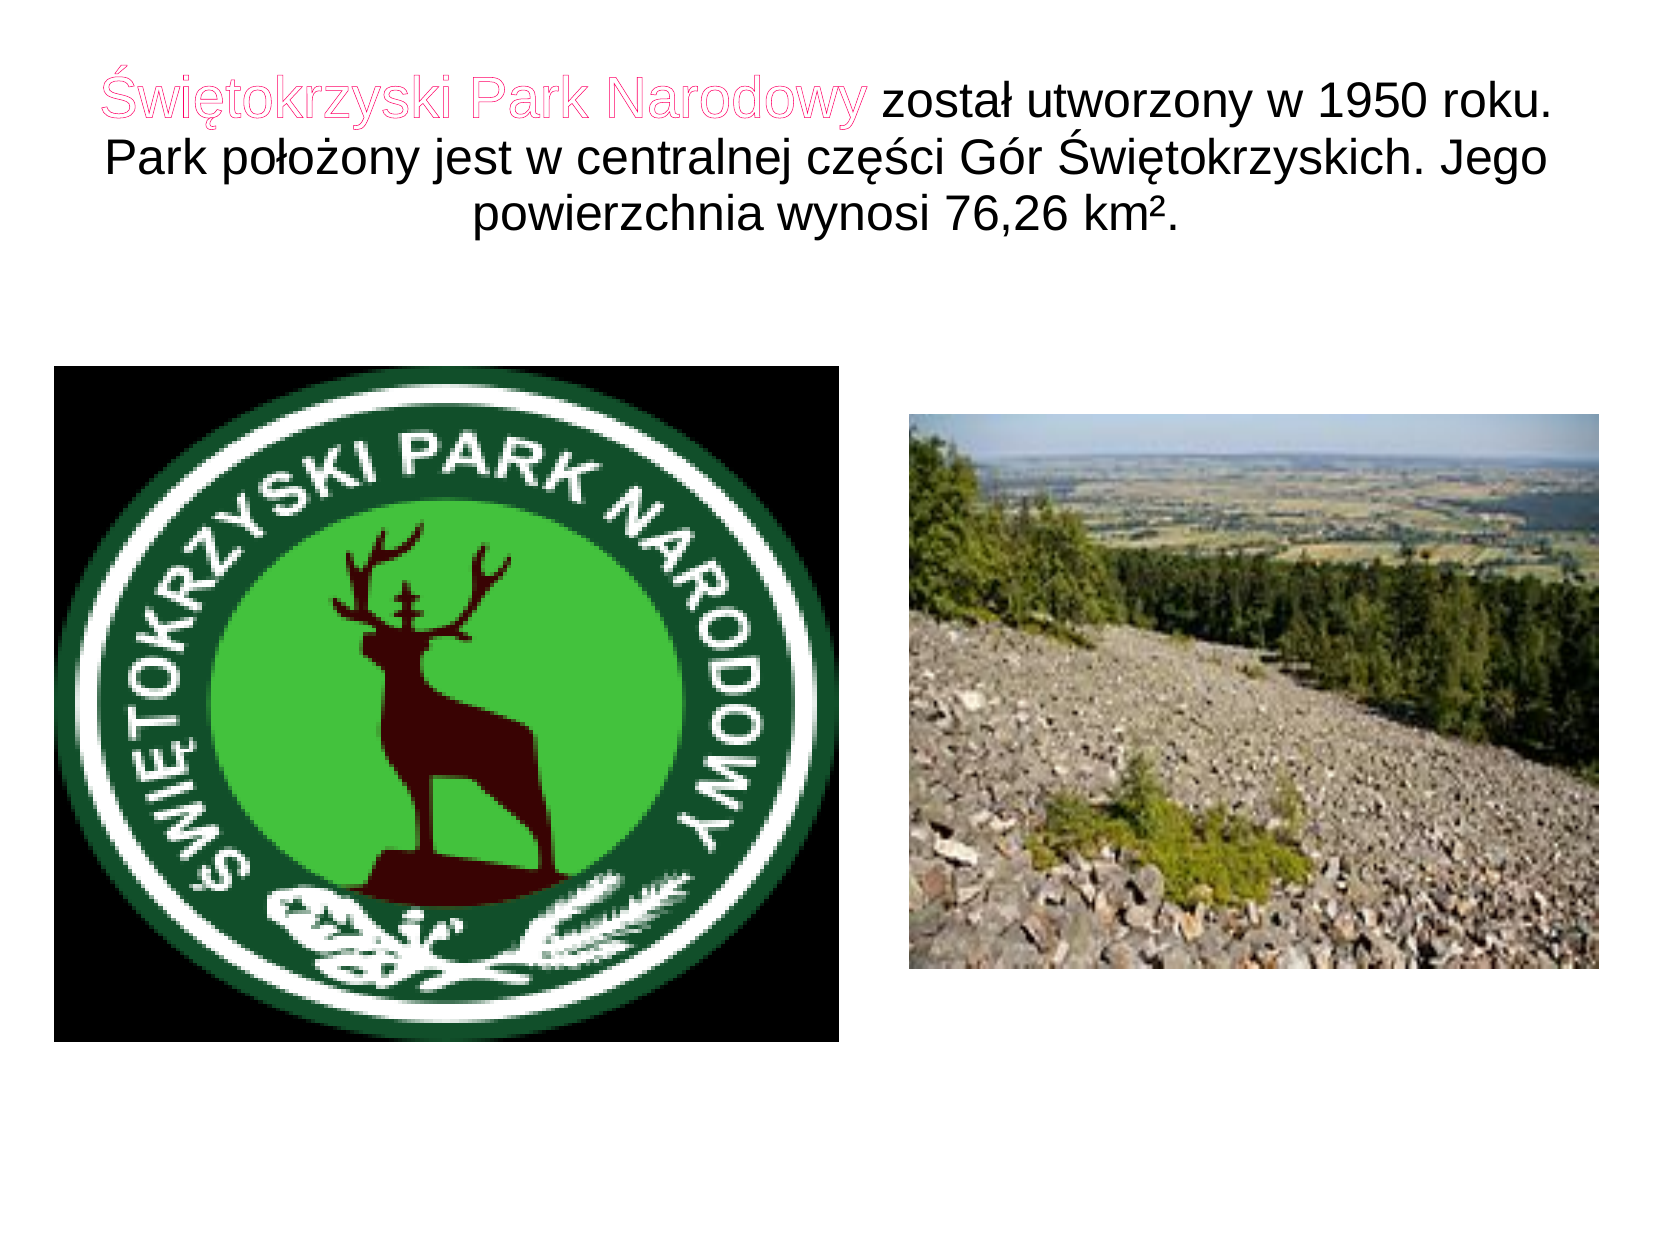

# Świętokrzyski Park Narodowy został utworzony w 1950 roku. Park położony jest w centralnej części Gór Świętokrzyskich. Jego powierzchnia wynosi 76,26 km².